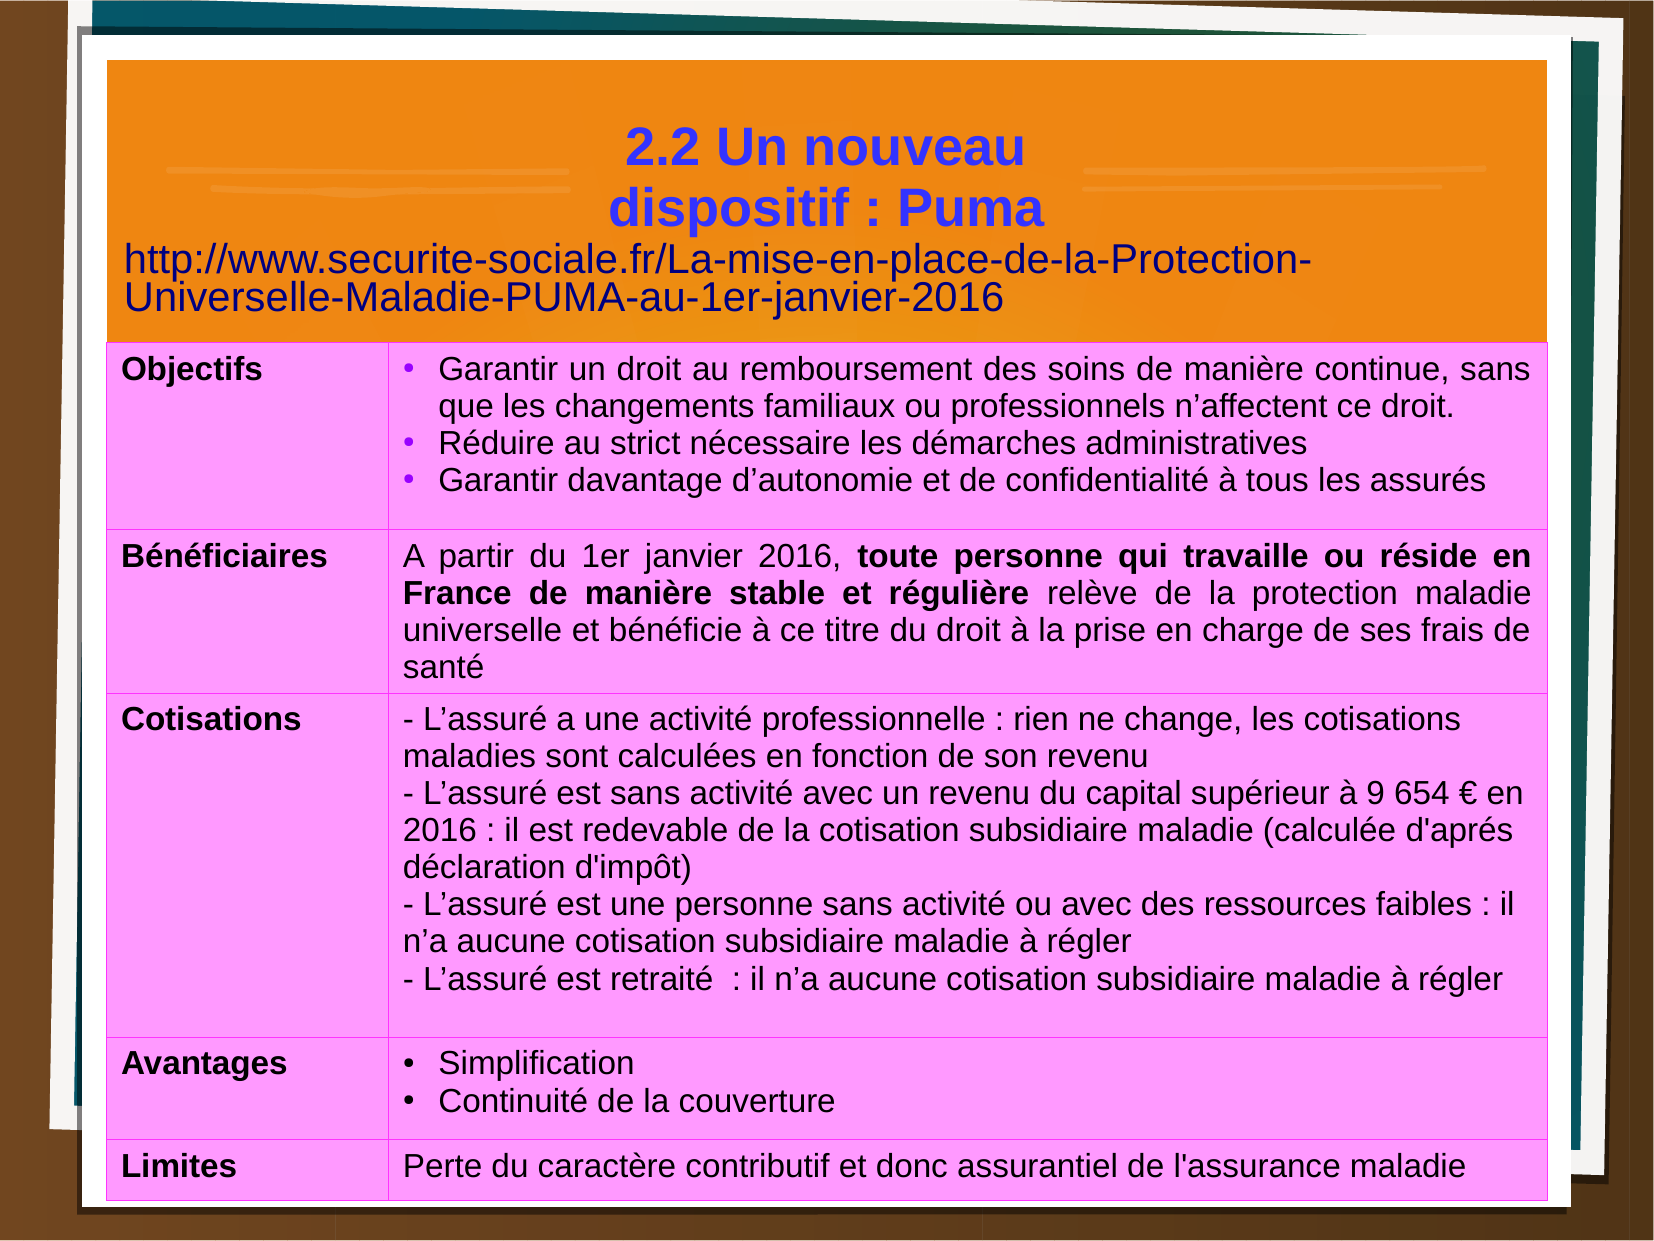

# 2.2 Un nouveau dispositif : Puma
http://www.securite-sociale.fr/La-mise-en-place-de-la-Protection-Universelle-Maladie-PUMA-au-1er-janvier-2016
| Objectifs | Garantir un droit au remboursement des soins de manière continue, sans que les changements familiaux ou professionnels n’affectent ce droit. Réduire au strict nécessaire les démarches administratives Garantir davantage d’autonomie et de confidentialité à tous les assurés |
| --- | --- |
| Bénéficiaires | A partir du 1er janvier 2016, toute personne qui travaille ou réside en France de manière stable et régulière relève de la protection maladie universelle et bénéficie à ce titre du droit à la prise en charge de ses frais de santé |
| Cotisations | - L’assuré a une activité professionnelle : rien ne change, les cotisations maladies sont calculées en fonction de son revenu - L’assuré est sans activité avec un revenu du capital supérieur à 9 654 € en 2016 : il est redevable de la cotisation subsidiaire maladie (calculée d'aprés déclaration d'impôt) - L’assuré est une personne sans activité ou avec des ressources faibles : il n’a aucune cotisation subsidiaire maladie à régler - L’assuré est retraité : il n’a aucune cotisation subsidiaire maladie à régler |
| Avantages | Simplification Continuité de la couverture |
| Limites | Perte du caractère contributif et donc assurantiel de l'assurance maladie |
| | |
| --- | --- |
| | |
| | |
| | |
| | |